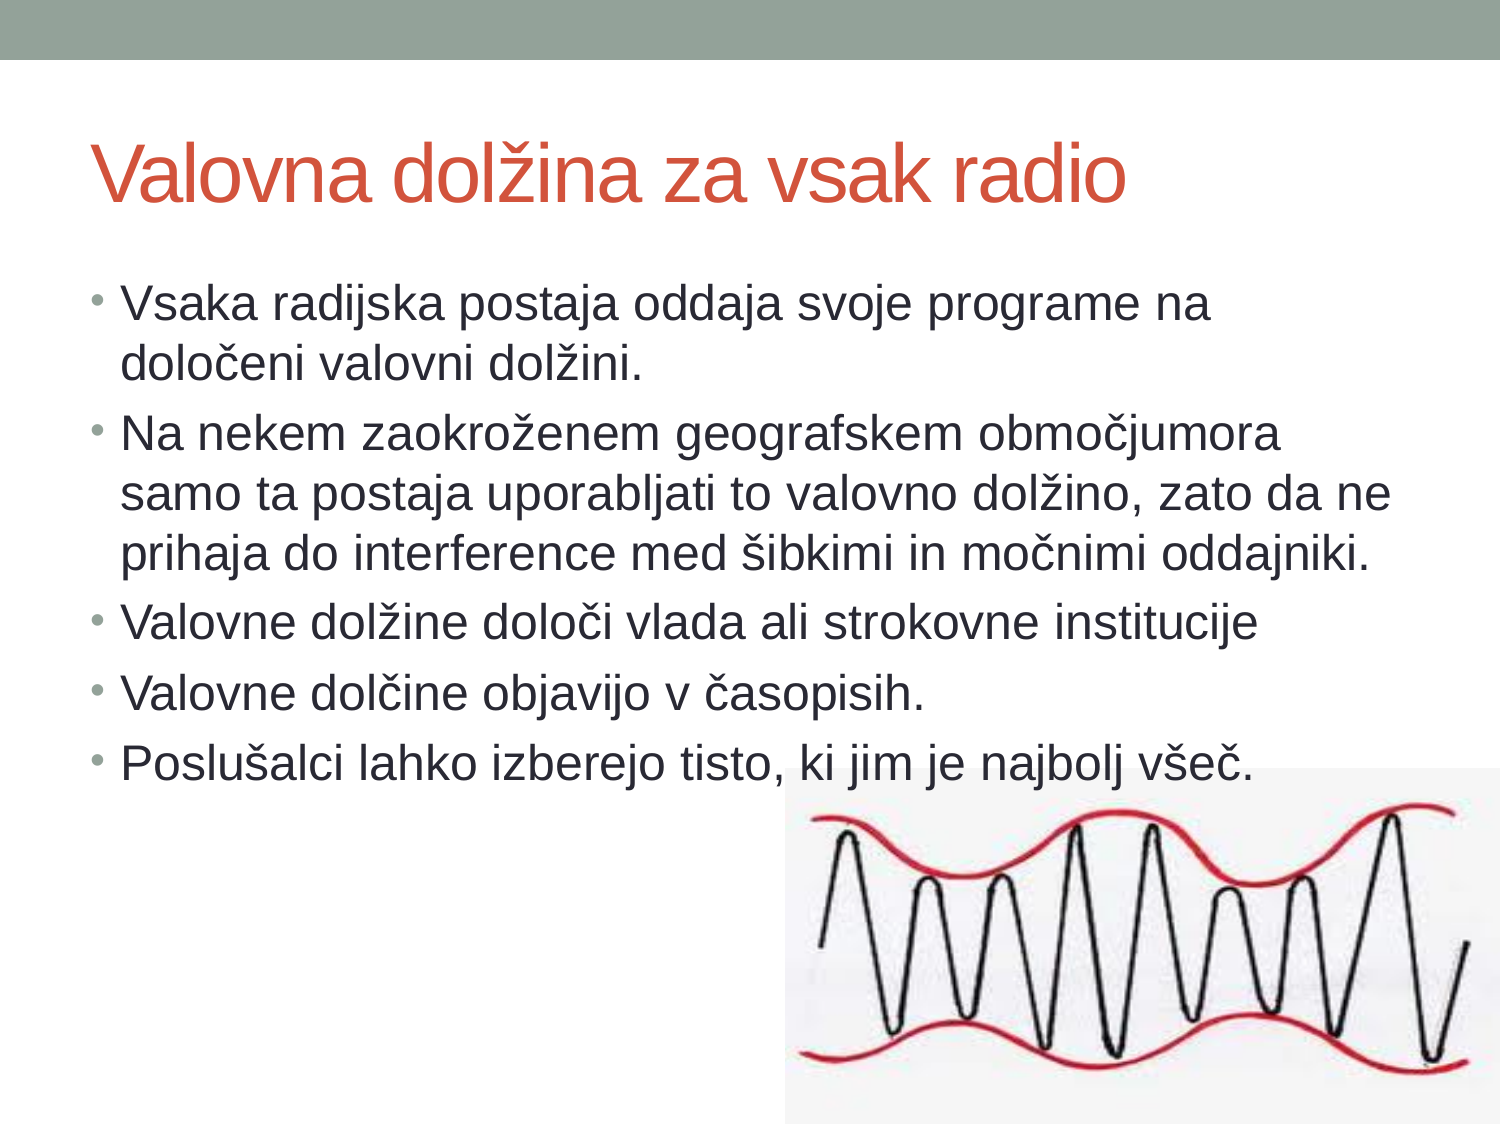

# Valovna dolžina za vsak radio
Vsaka radijska postaja oddaja svoje programe na določeni valovni dolžini.
Na nekem zaokroženem geografskem območjumora samo ta postaja uporabljati to valovno dolžino, zato da ne prihaja do interference med šibkimi in močnimi oddajniki.
Valovne dolžine določi vlada ali strokovne institucije
Valovne dolčine objavijo v časopisih.
Poslušalci lahko izberejo tisto, ki jim je najbolj všeč.